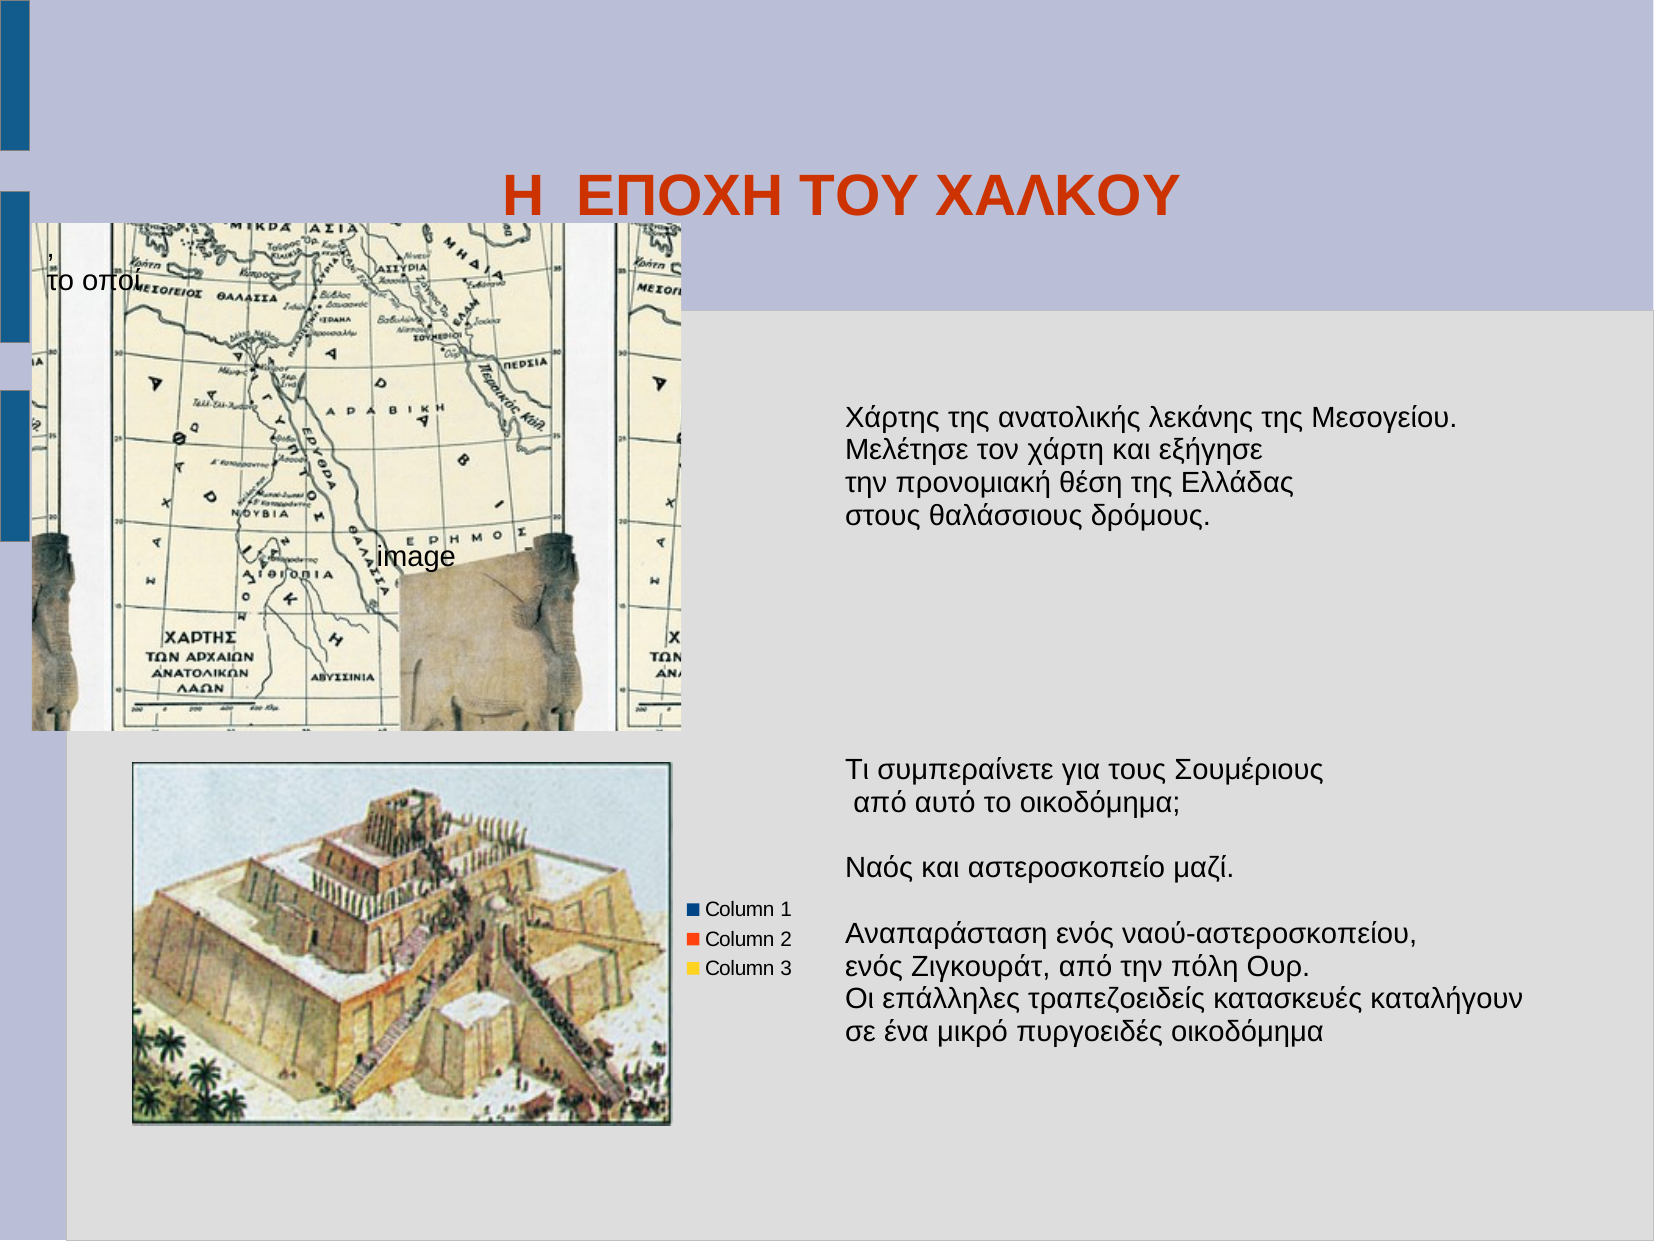

# Η ΕΠΟΧΗ ΤΟΥ ΧΑΛΚΟΥ
,
το οποί
Χάρτης της ανατολικής λεκάνης της Μεσογείου.
Μελέτησε τον χάρτη και εξήγησε
την προνομιακή θέση της Ελλάδας
στους θαλάσσιους δρόμους.
image
### Chart
| Category | Column 1 | Column 2 | Column 3 |
|---|---|---|---|
| Row 1 | 9.1 | 3.2 | 4.54 |
| Row 2 | 2.4 | 8.8 | 9.65 |
| Row 3 | 3.1 | 1.5 | 3.7 |
| Row 4 | 4.3 | 9.02 | 6.2 |Τι συμπεραίνετε για τους Σουμέριους
 από αυτό το οικοδόμημα;
Ναός και αστεροσκοπείο μαζί.
Αναπαράσταση ενός ναού-αστεροσκοπείου,
ενός Ζιγκουράτ, από την πόλη Ουρ.
Οι επάλληλες τραπεζοειδείς κατασκευές καταλήγουν
σε ένα μικρό πυργοειδές οικοδόμημα